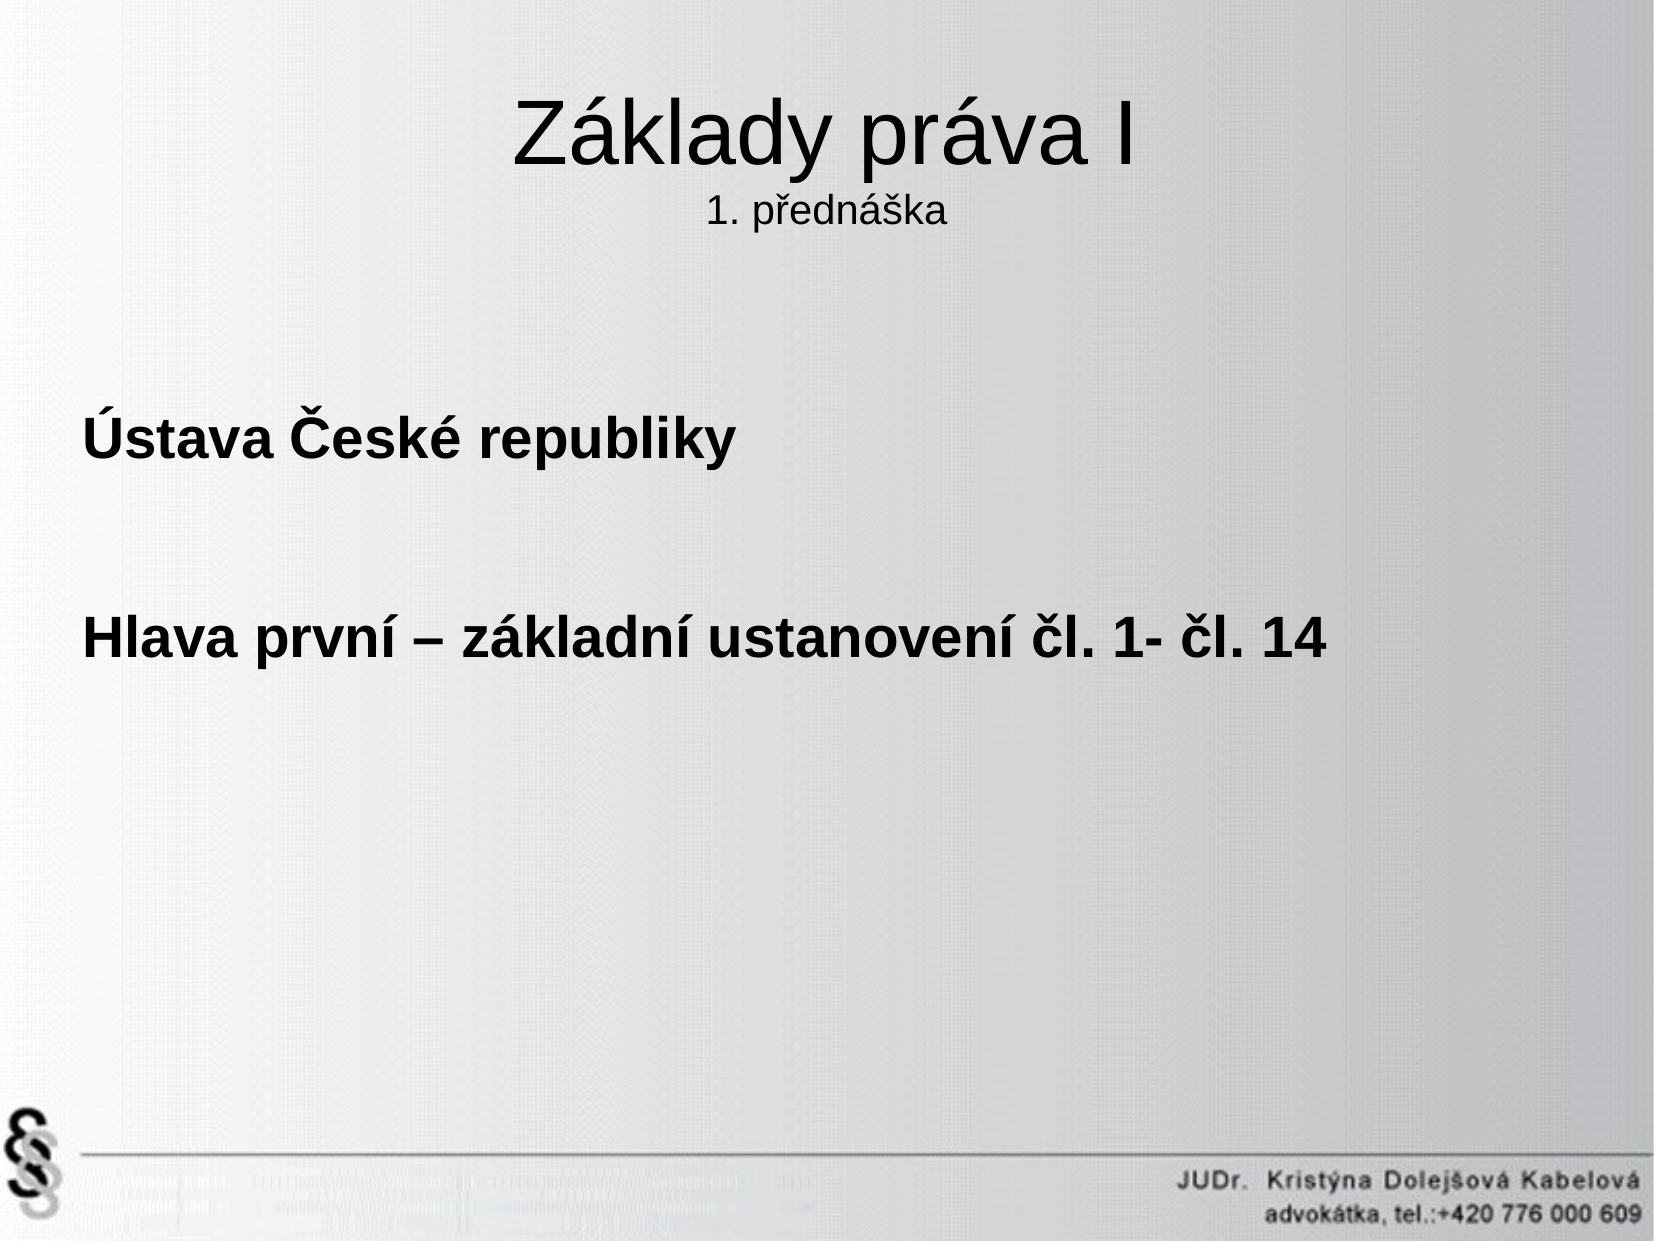

Základy práva I
1. přednáška
Ústava České republiky
Hlava první – základní ustanovení čl. 1- čl. 14